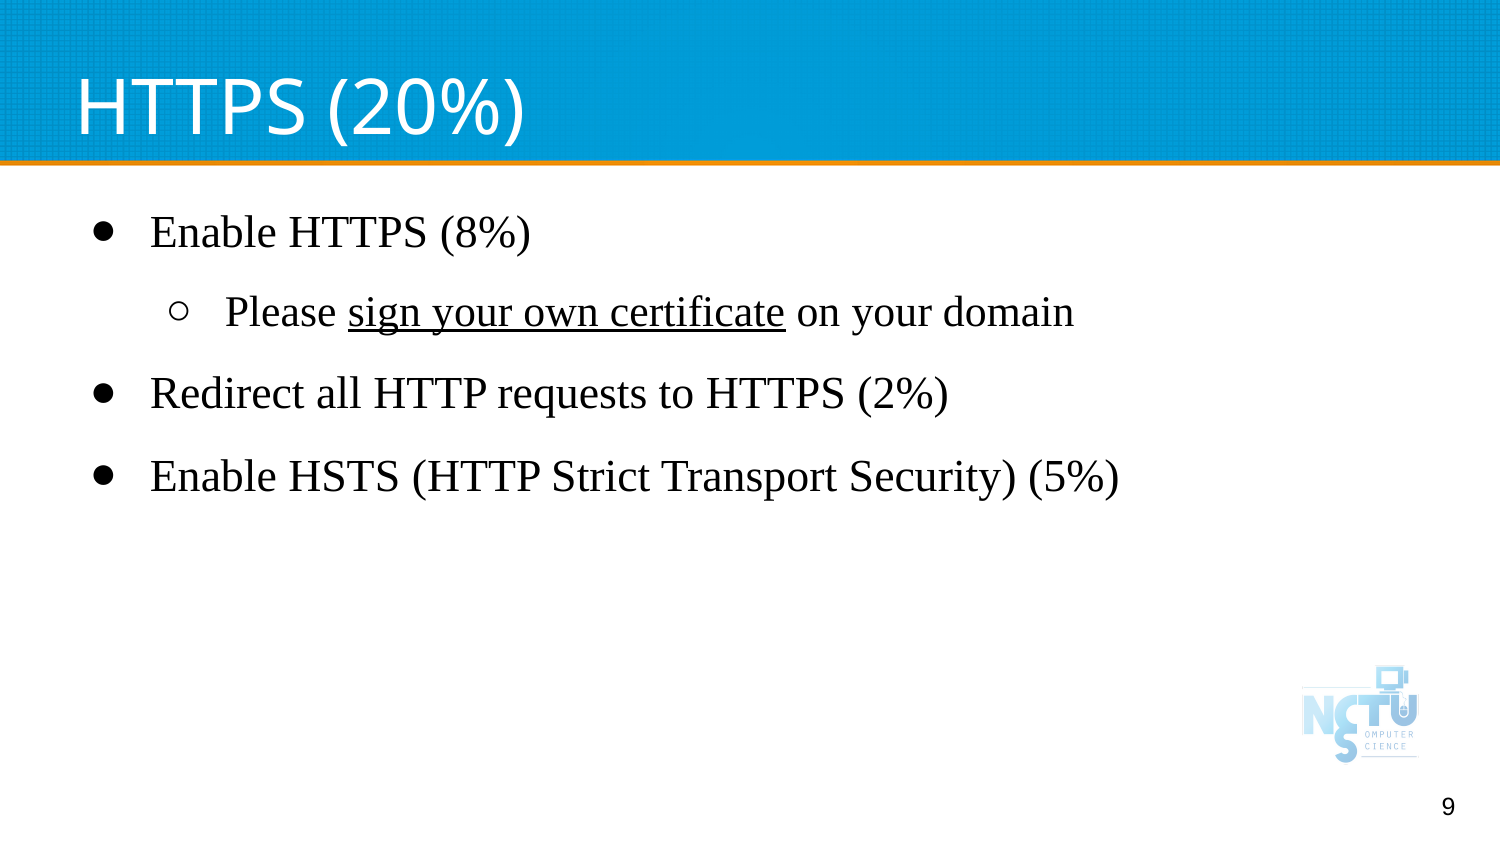

# HTTPS (20%)
Enable HTTPS (8%)
Please sign your own certificate on your domain
Redirect all HTTP requests to HTTPS (2%)
Enable HSTS (HTTP Strict Transport Security) (5%)